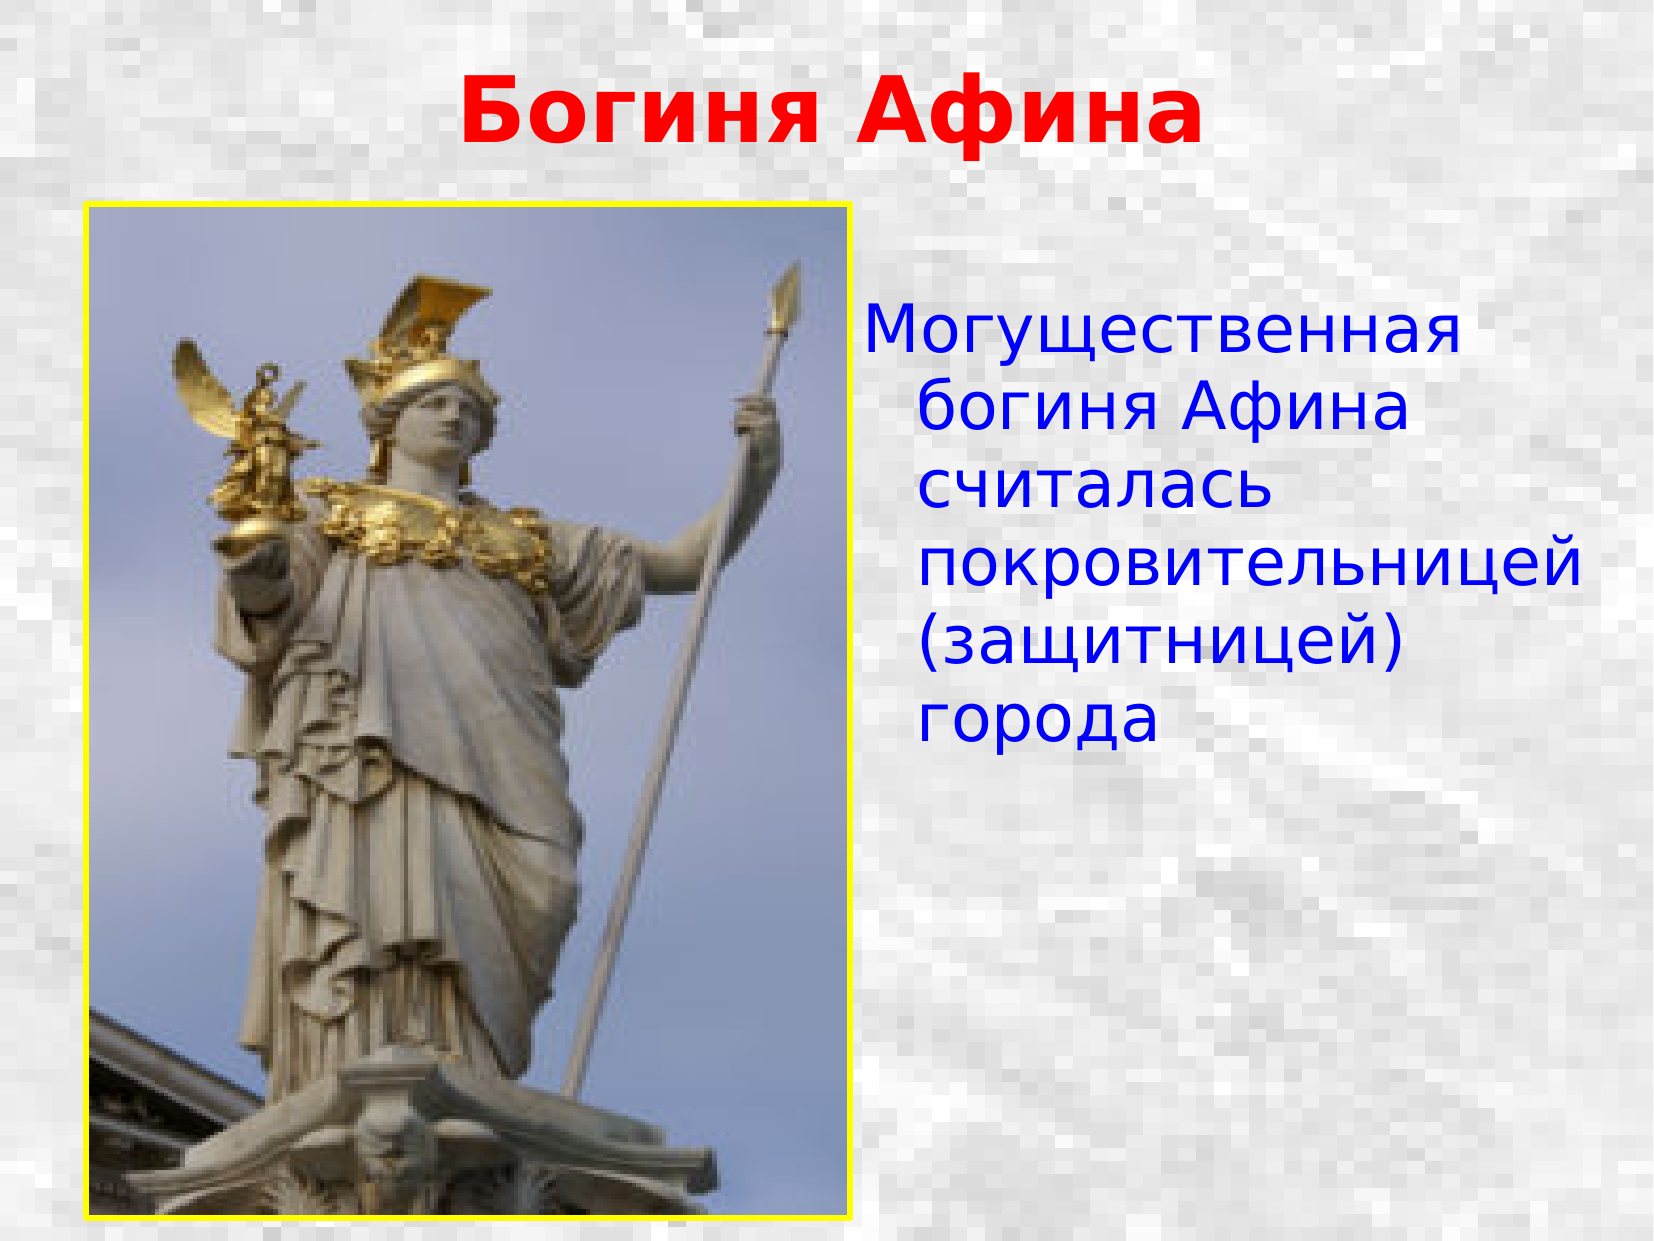

# Богиня Афина
Могущественная богиня Афина считалась покровительницей (защитницей) города